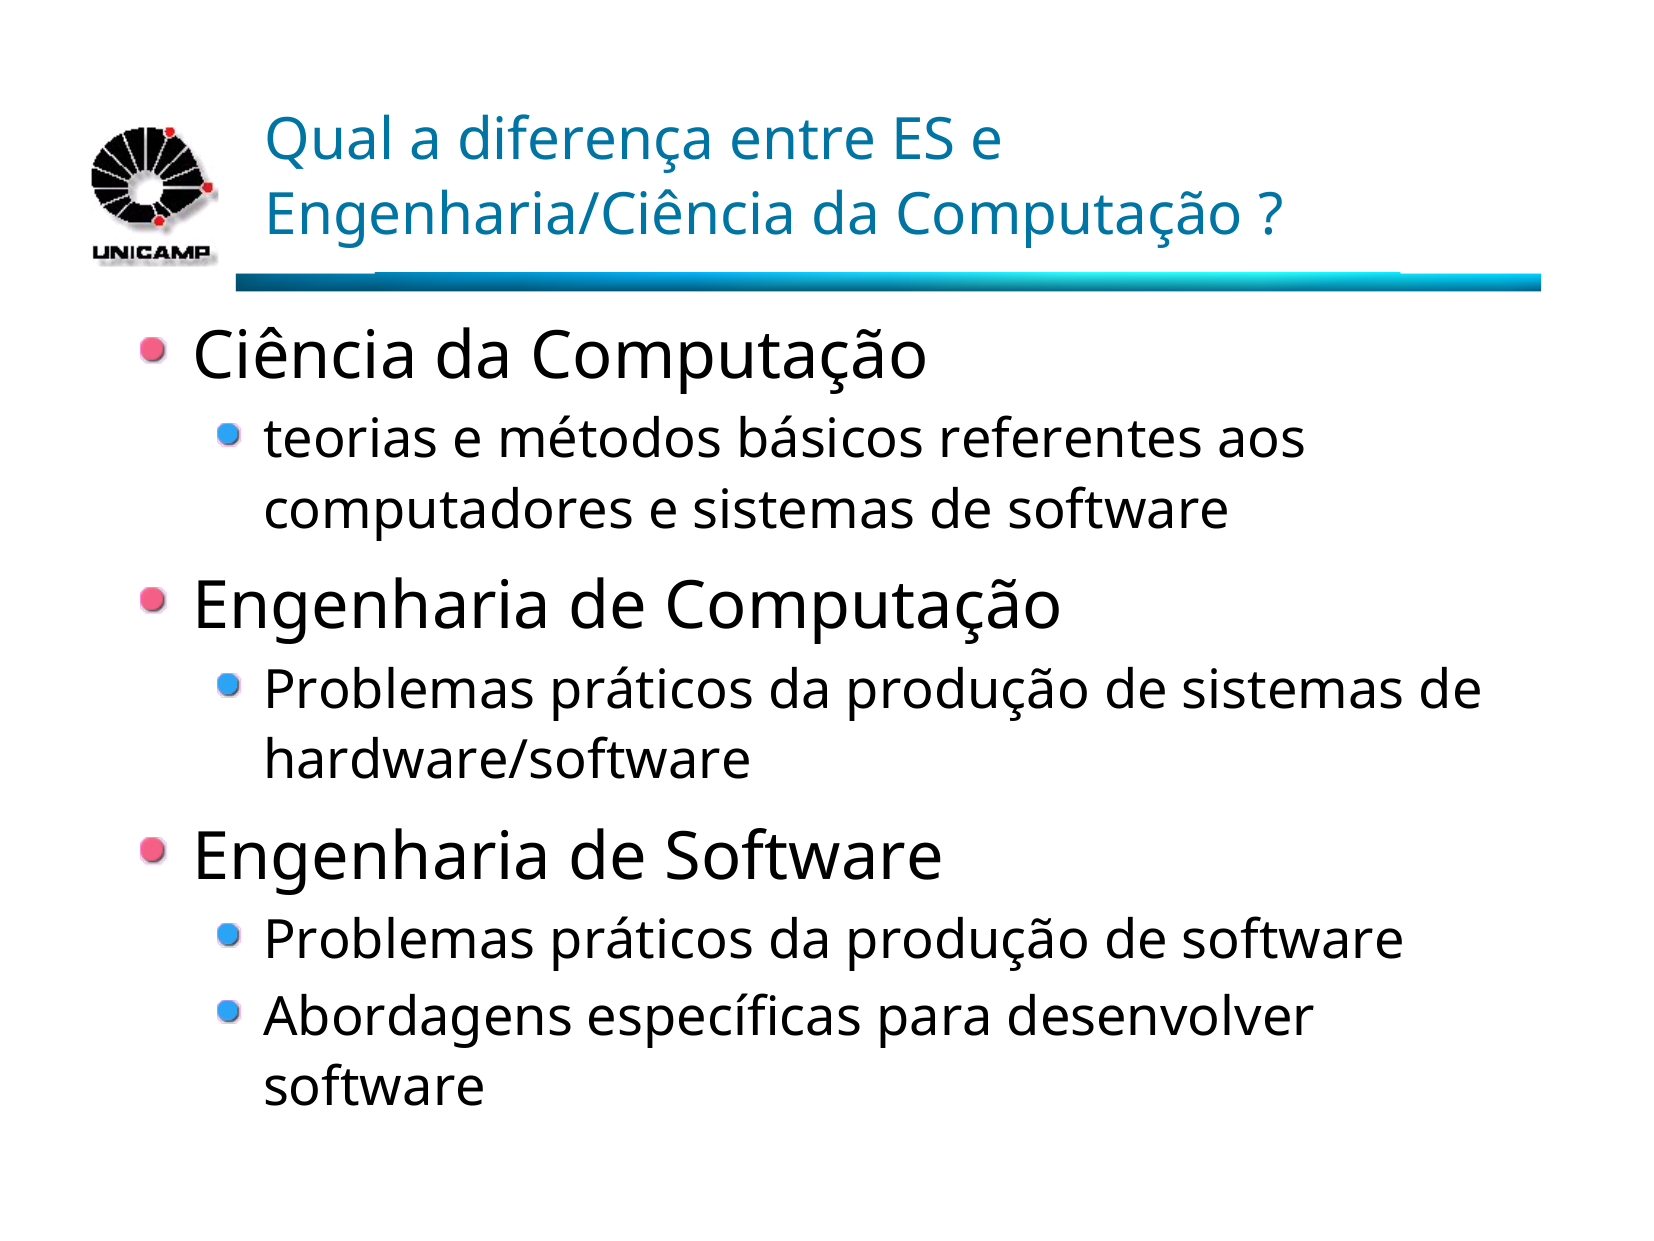

# Qual a diferença entre ES e Engenharia/Ciência da Computação ?
Ciência da Computação
teorias e métodos básicos referentes aos computadores e sistemas de software
Engenharia de Computação
Problemas práticos da produção de sistemas de hardware/software
Engenharia de Software
Problemas práticos da produção de software
Abordagens específicas para desenvolver software